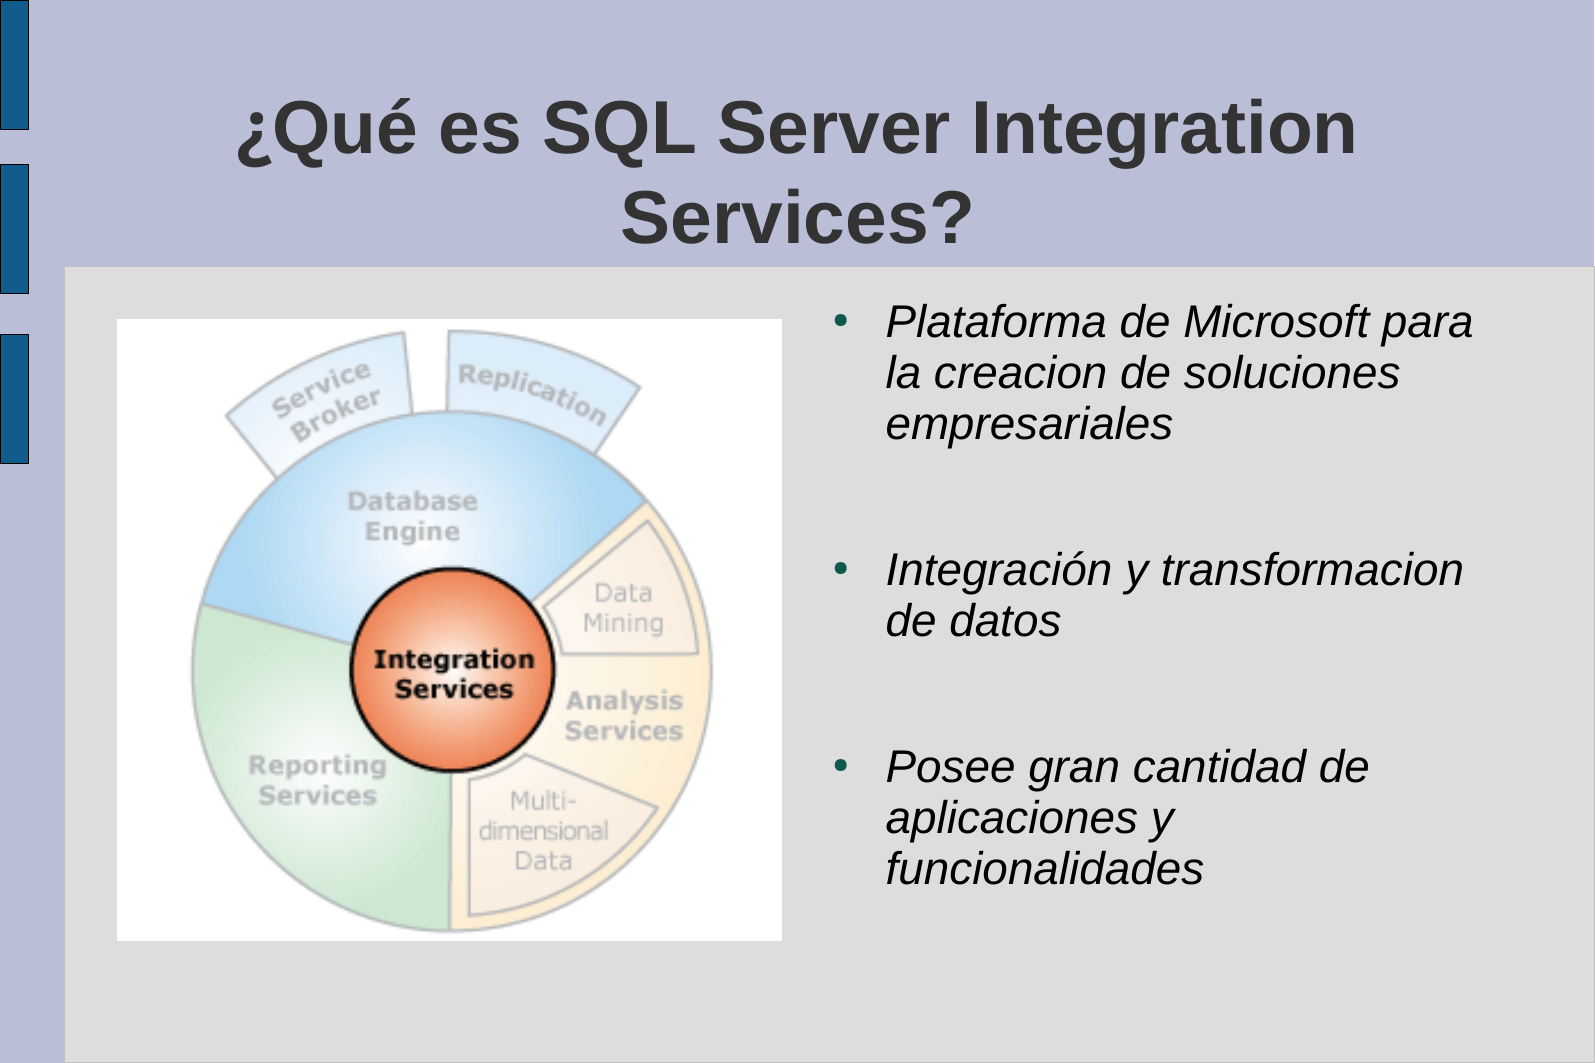

# ¿Qué es SQL Server Integration Services?
Plataforma de Microsoft para la creacion de soluciones empresariales
Integración y transformacion de datos
Posee gran cantidad de aplicaciones y funcionalidades